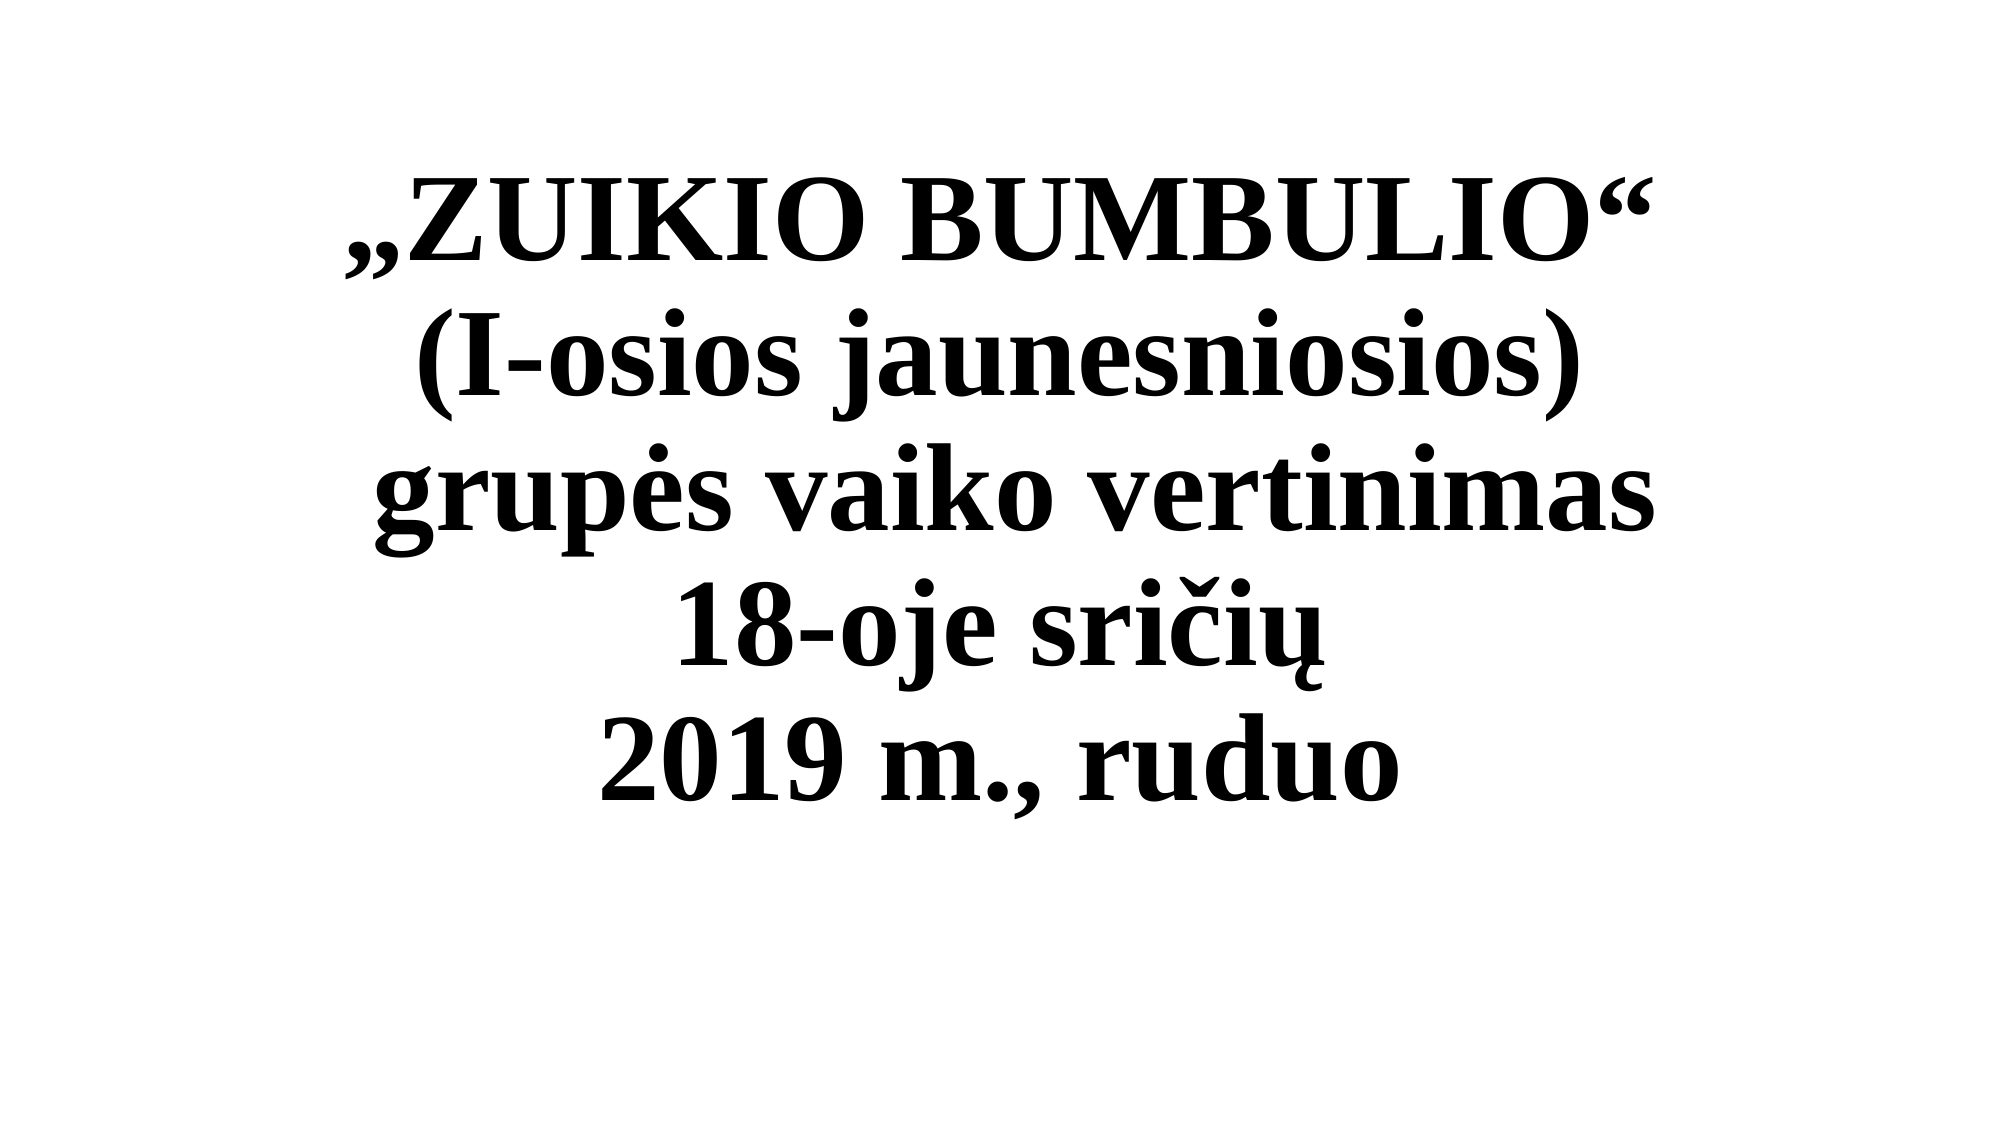

# „ZUIKIO BUMBULIO“ (I-osios jaunesniosios) grupės vaiko vertinimas 18-oje sričių 2019 m., ruduo